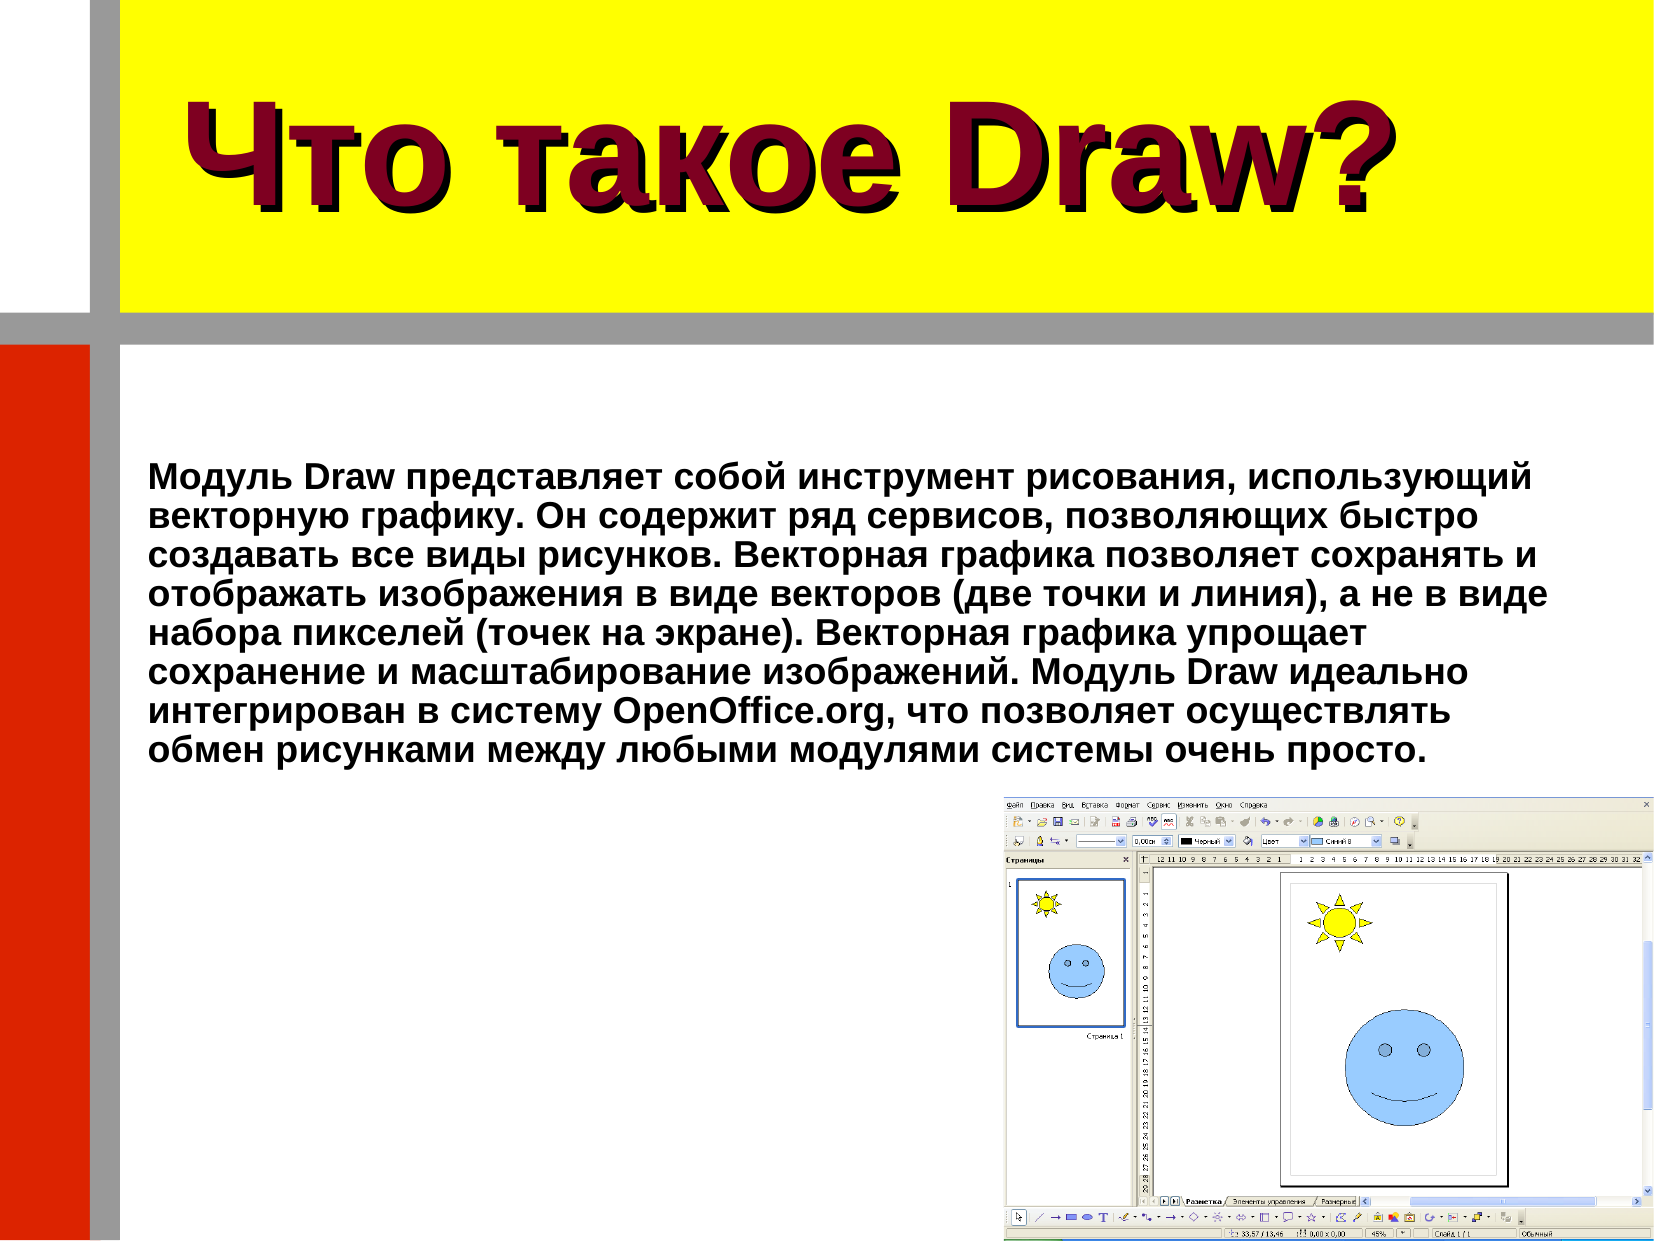

# Что такое Draw?
Модуль Draw представляет собой инструмент рисования, использующий векторную графику. Он содержит ряд сервисов, позволяющих быстро создавать все виды рисунков. Векторная графика позволяет сохранять и отображать изображения в виде векторов (две точки и линия), а не в виде набора пикселей (точек на экране). Векторная графика упрощает сохранение и масштабирование изображений. Модуль Draw идеально интегрирован в систему OpenOffice.org, что позволяет осуществлять обмен рисунками между любыми модулями системы очень просто.